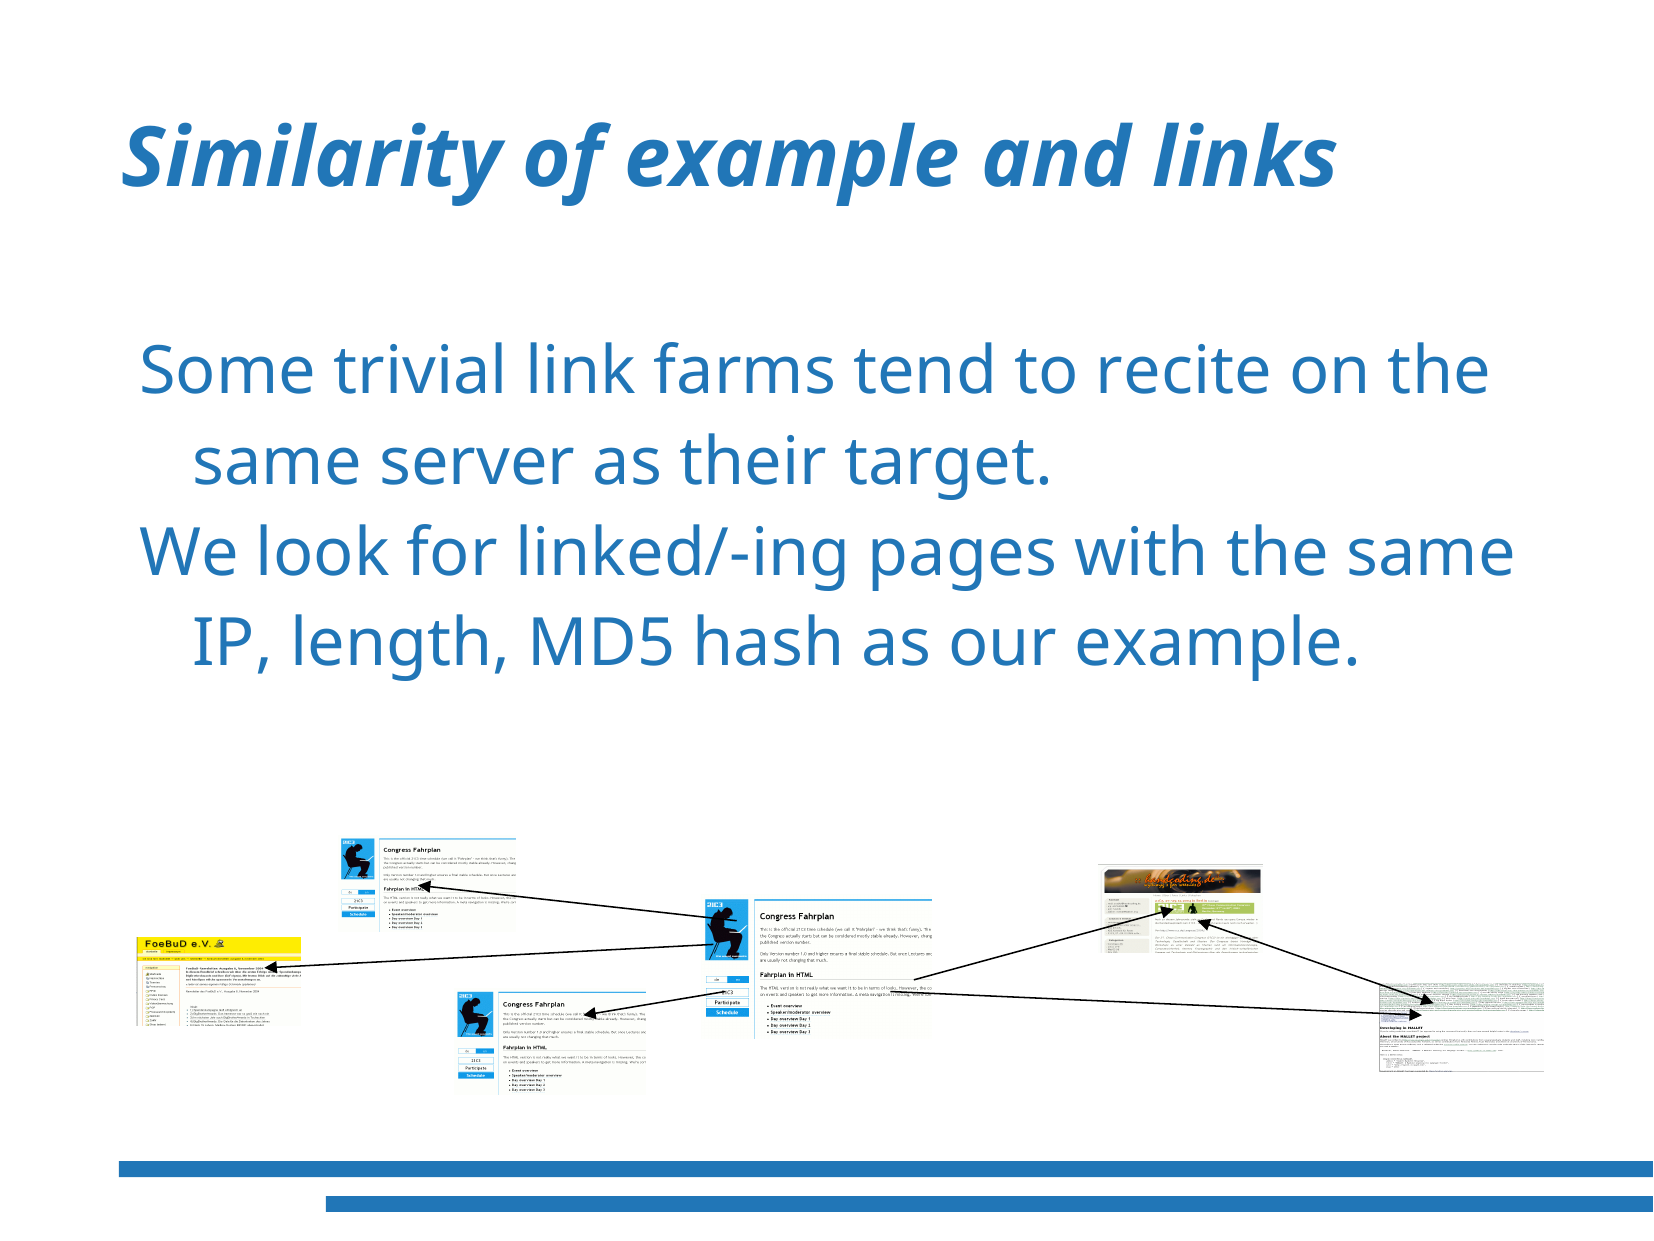

# Similarity of example and links
Some trivial link farms tend to recite on the same server as their target.
We look for linked/-ing pages with the same IP, length, MD5 hash as our example.